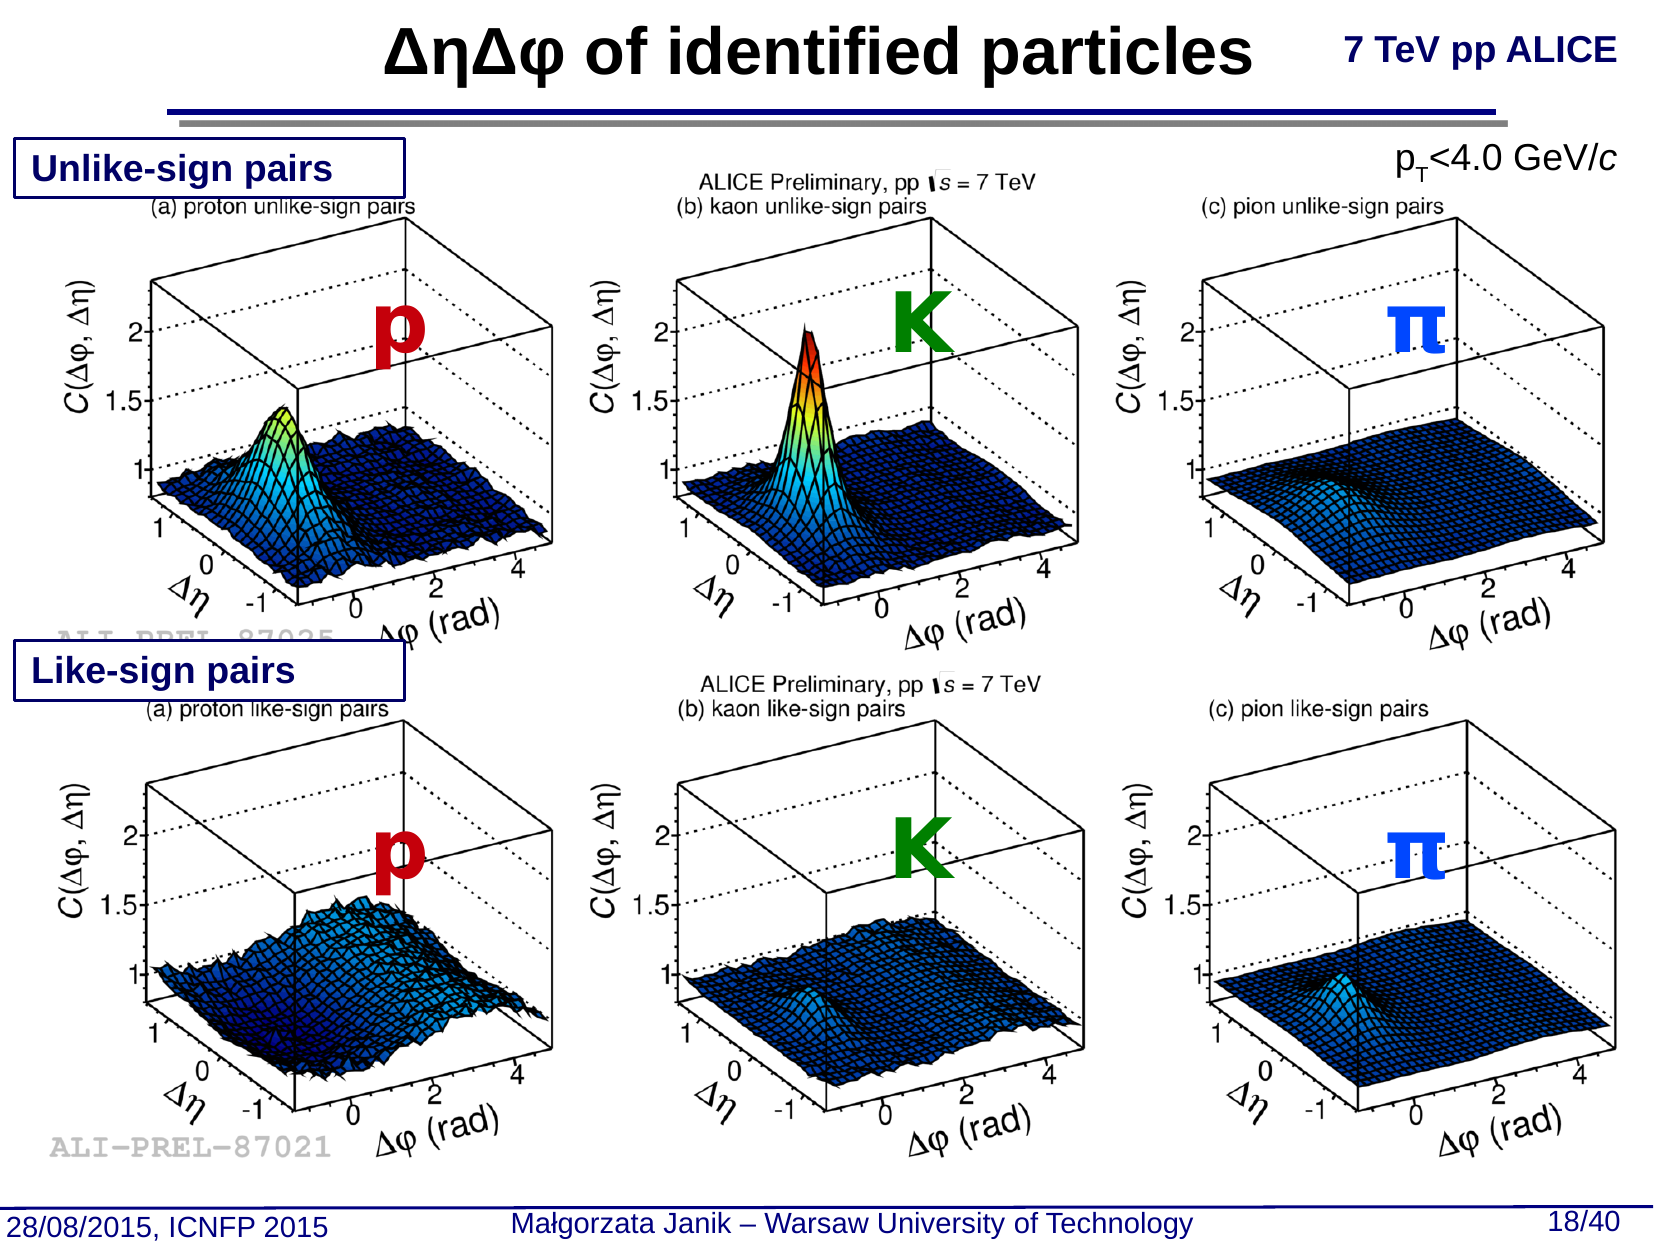

# ΔηΔφ of identified particles
7 TeV pp ALICE
pT<4.0 GeV/c
Unlike-sign pairs
p
K
π
Like-sign pairs
p
K
π